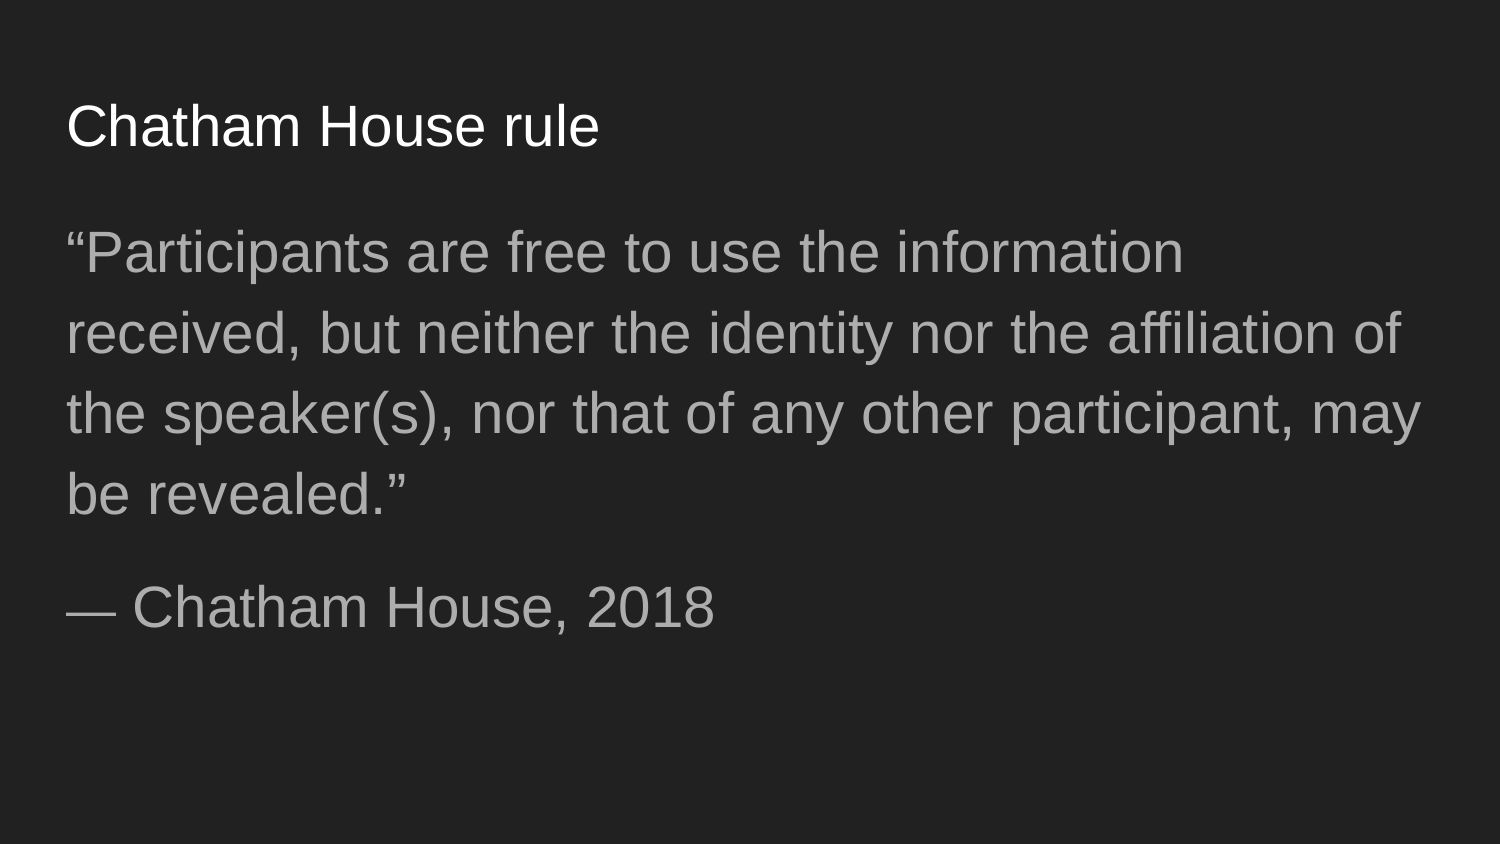

# Chatham House rule
“Participants are free to use the information received, but neither the identity nor the affiliation of the speaker(s), nor that of any other participant, may be revealed.”
— Chatham House, 2018